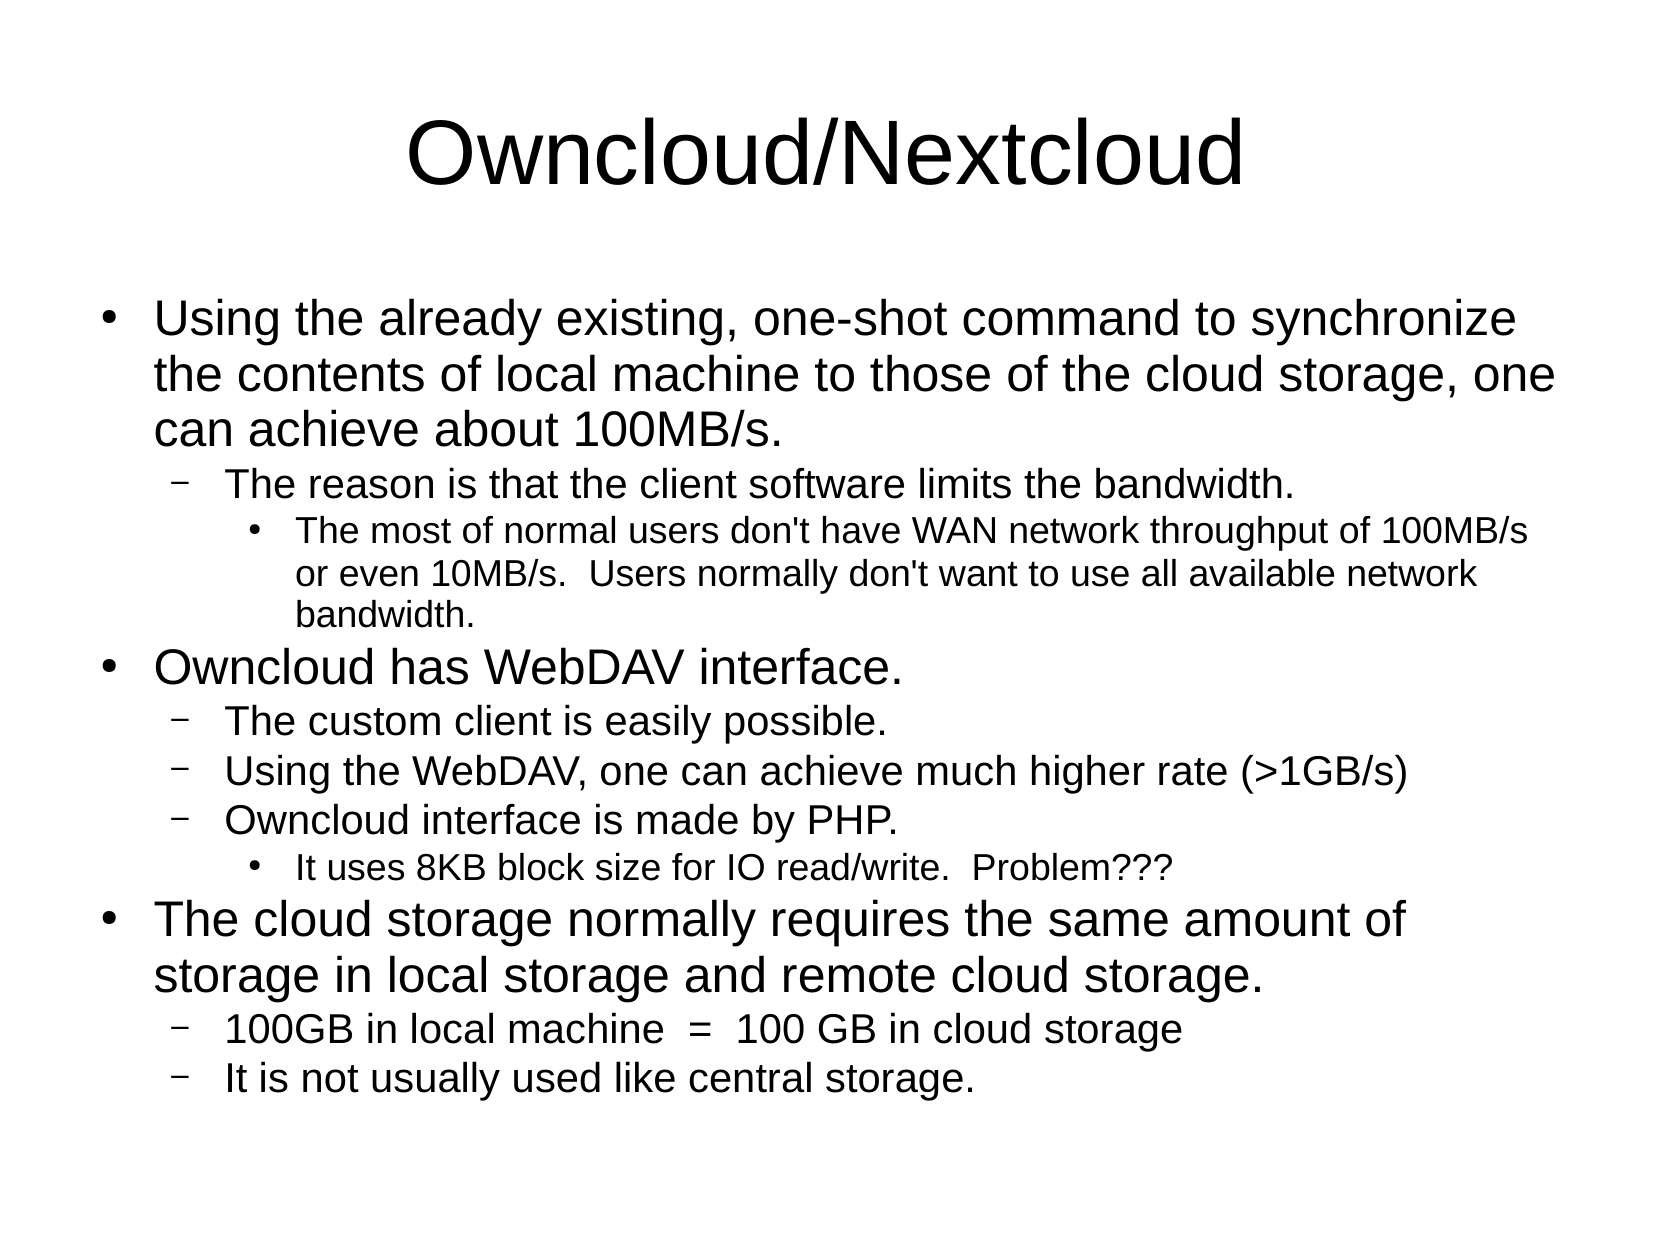

# Owncloud/Nextcloud
Using the already existing, one-shot command to synchronize the contents of local machine to those of the cloud storage, one can achieve about 100MB/s.
The reason is that the client software limits the bandwidth.
The most of normal users don't have WAN network throughput of 100MB/s or even 10MB/s. Users normally don't want to use all available network bandwidth.
Owncloud has WebDAV interface.
The custom client is easily possible.
Using the WebDAV, one can achieve much higher rate (>1GB/s)
Owncloud interface is made by PHP.
It uses 8KB block size for IO read/write. Problem???
The cloud storage normally requires the same amount of storage in local storage and remote cloud storage.
100GB in local machine = 100 GB in cloud storage
It is not usually used like central storage.